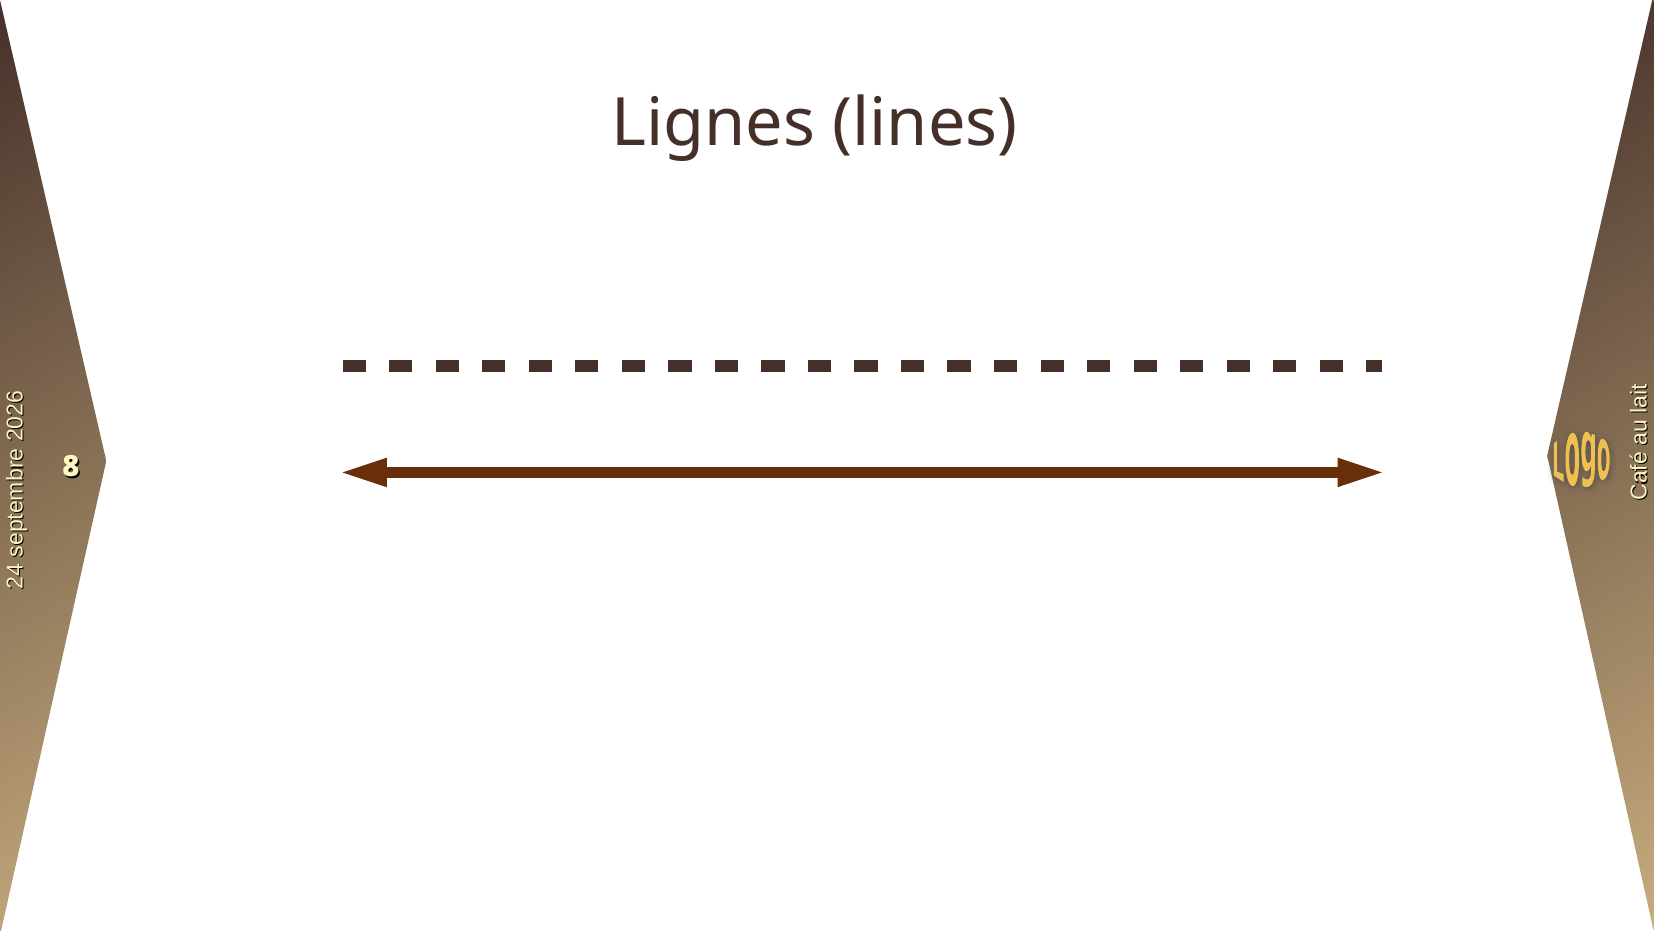

# Lignes (lines)
Café au lait
8